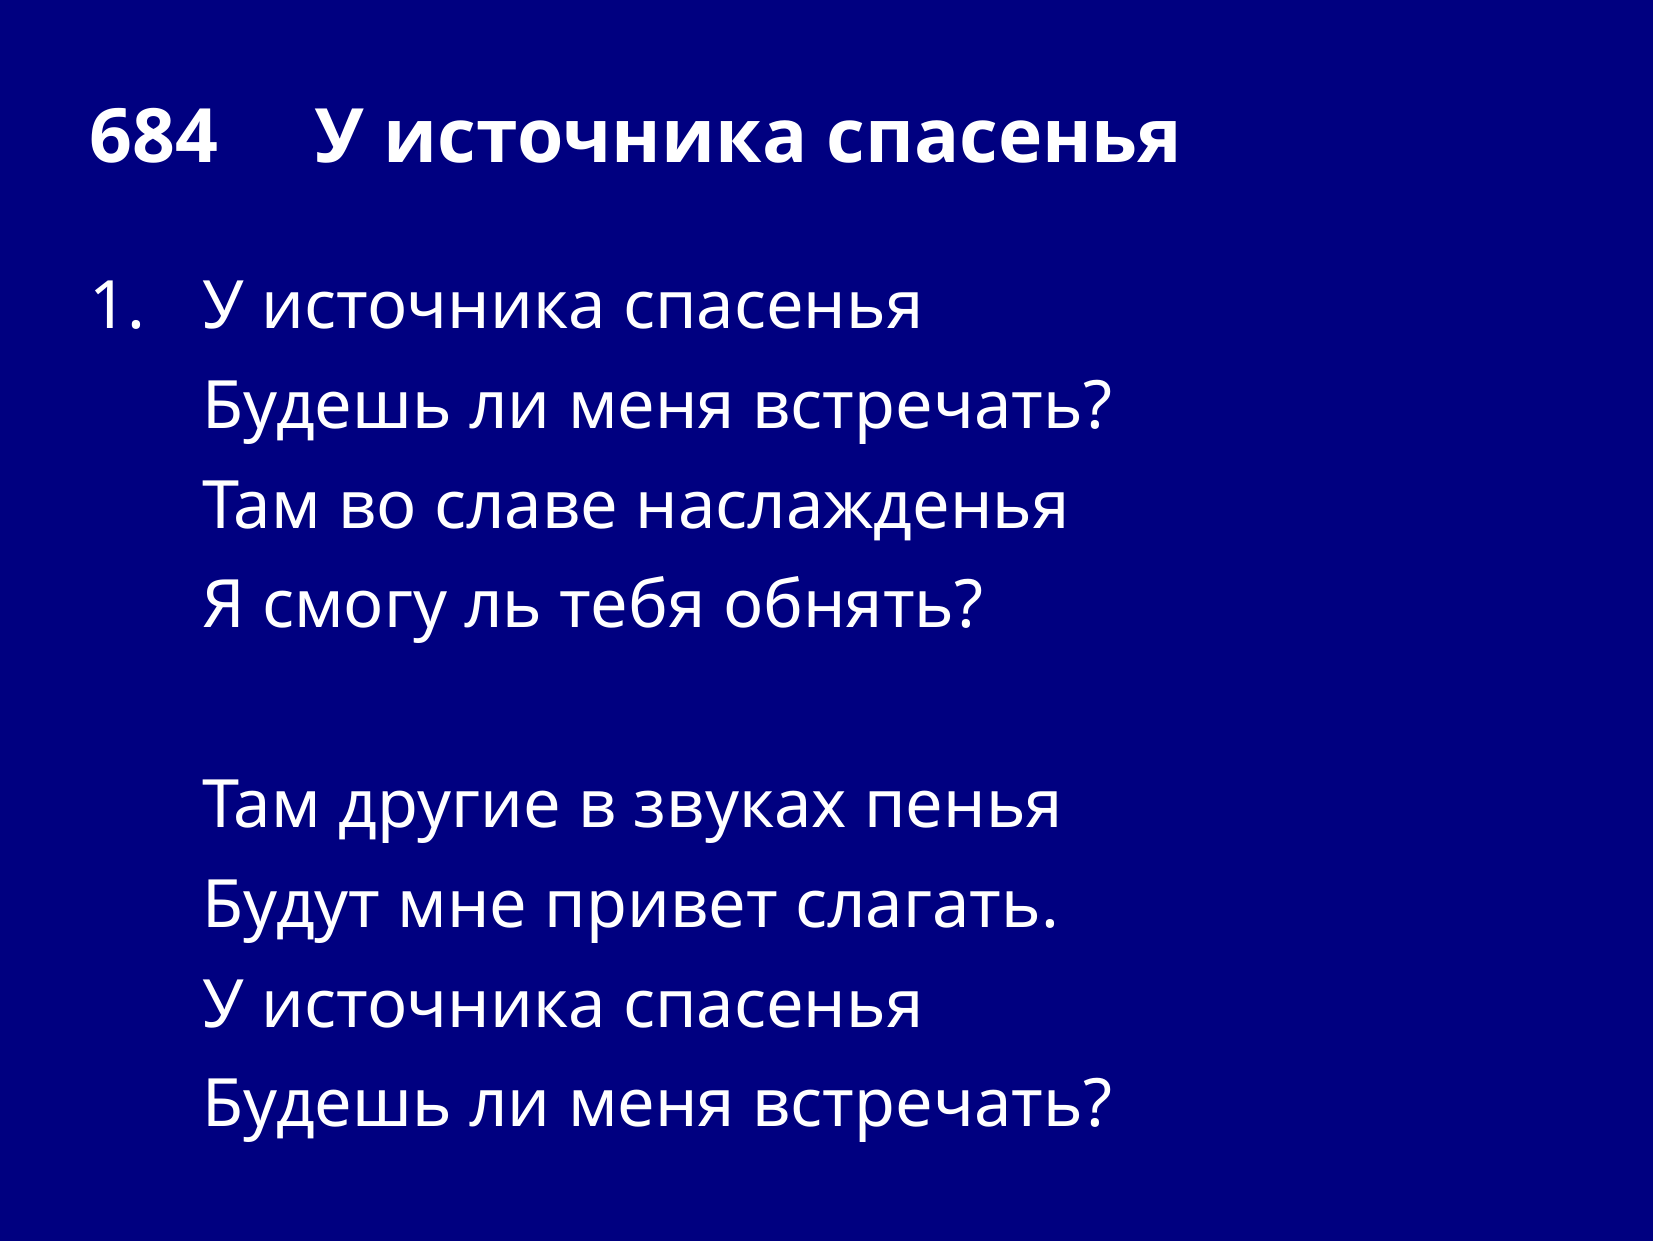

684	У источника спасенья
1.	У источника спасенья
	Будешь ли меня встречать?
	Там во славе наслажденья
	Я смогу ль тебя обнять?
	Там другие в звуках пенья
	Будут мне привет слагать.
	У источника спасенья
	Будешь ли меня встречать?